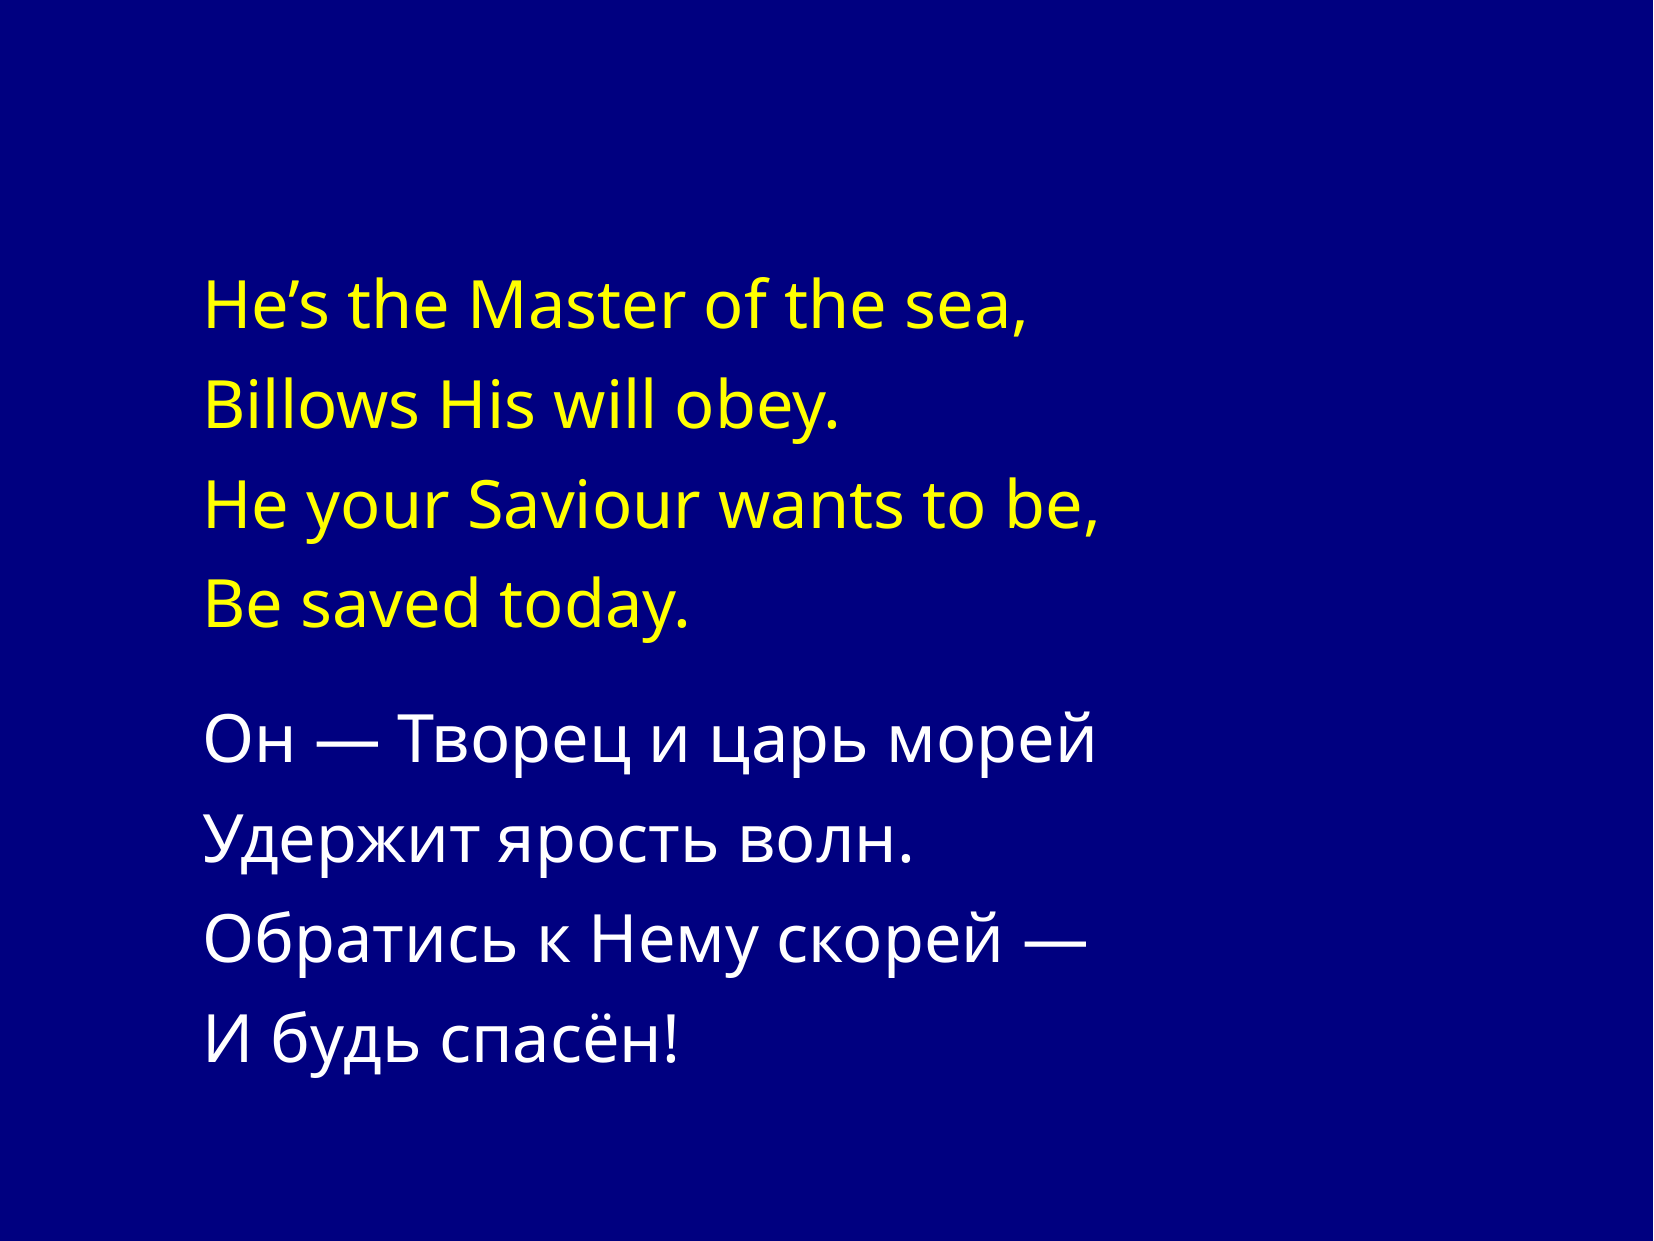

He’s the Master of the sea,
	Billows His will obey.
	He your Saviour wants to be,
	Be saved today.
	Он — Творец и царь морей
	Удержит ярость волн.
	Обратись к Нему скорей —
	И будь спасён!